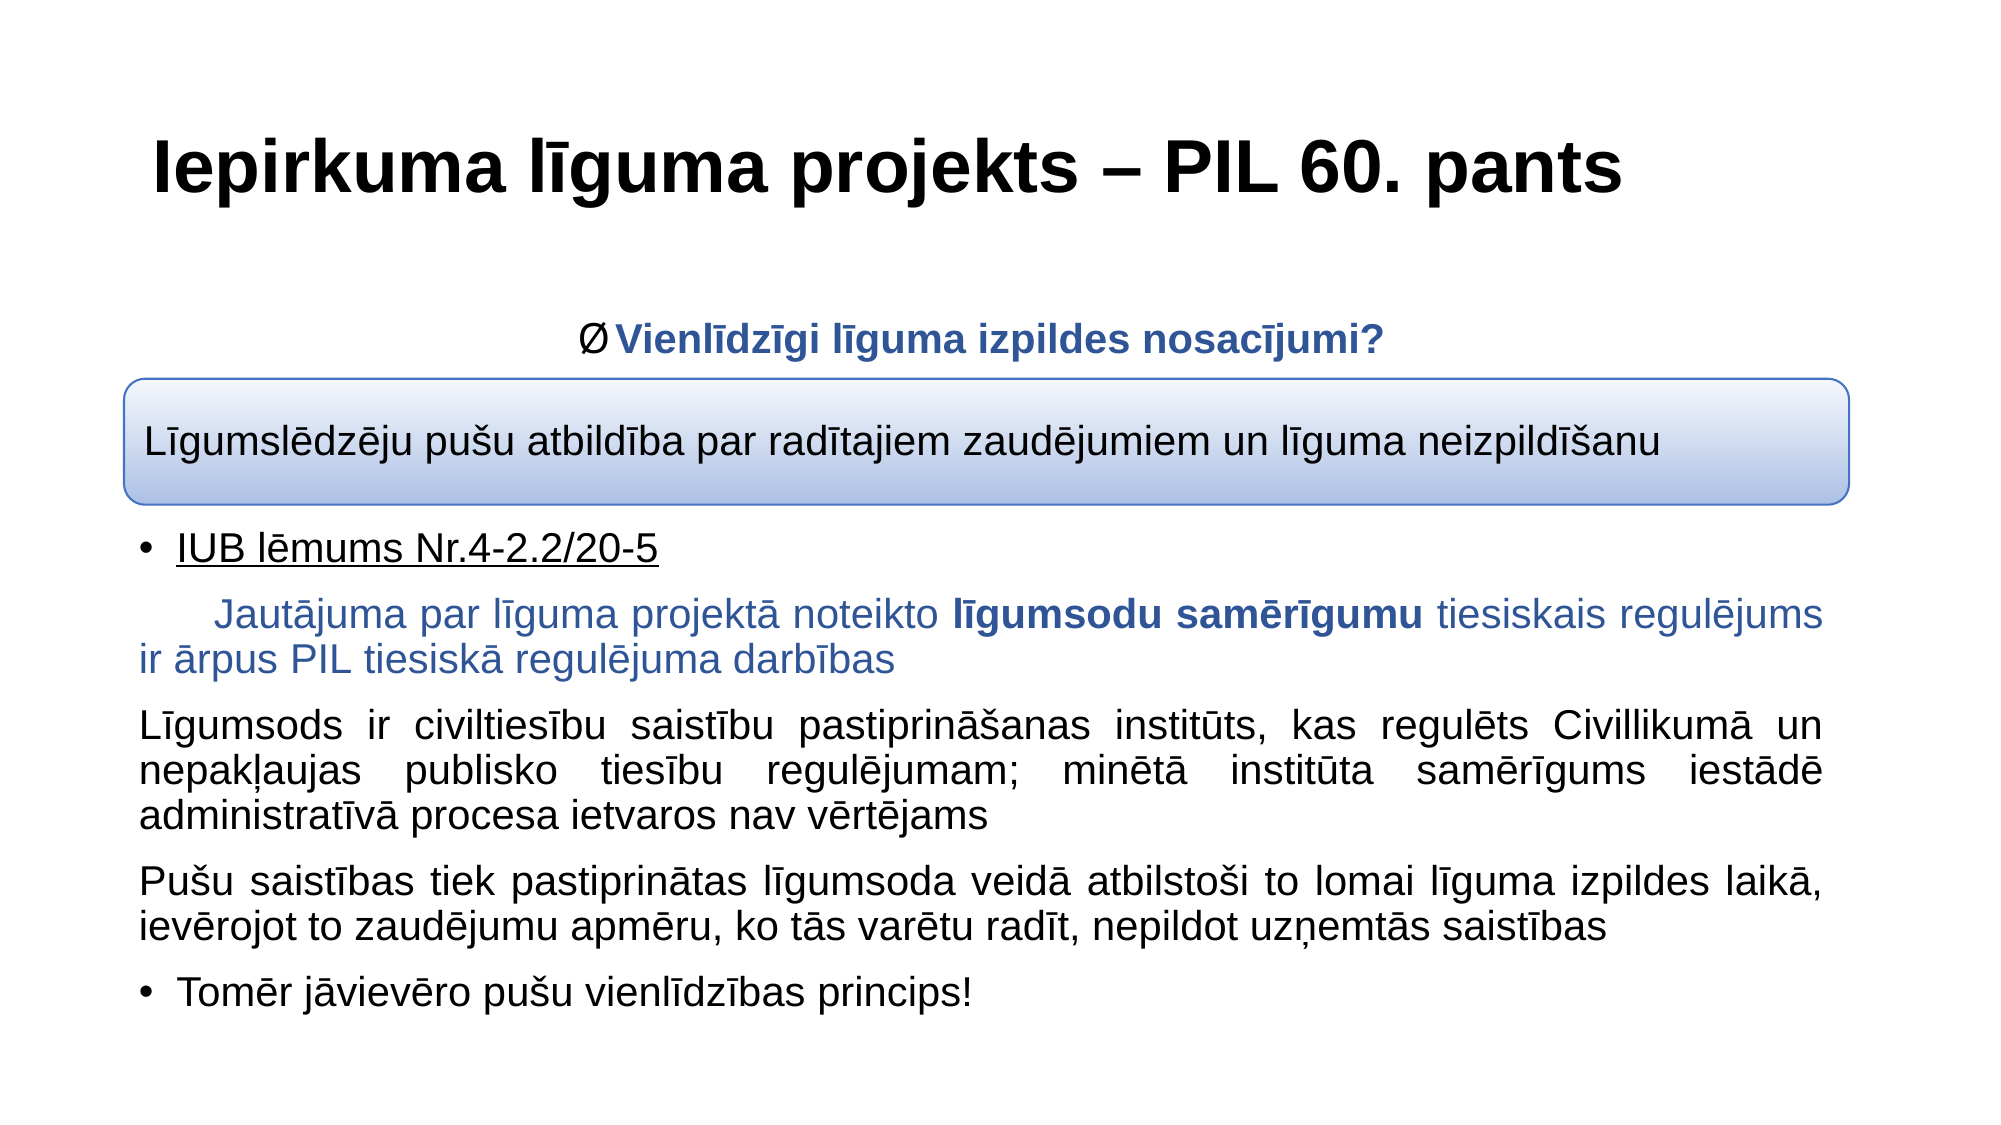

# Iepirkuma līguma projekts – PIL 60. pants
Vienlīdzīgi līguma izpildes nosacījumi?
IUB lēmums Nr.4-2.2/20-5
	Jautājuma par līguma projektā noteikto līgumsodu samērīgumu tiesiskais regulējums ir ārpus PIL tiesiskā regulējuma darbības
Līgumsods ir civiltiesību saistību pastiprināšanas institūts, kas regulēts Civillikumā un nepakļaujas publisko tiesību regulējumam; minētā institūta samērīgums iestādē administratīvā procesa ietvaros nav vērtējams
Pušu saistības tiek pastiprinātas līgumsoda veidā atbilstoši to lomai līguma izpildes laikā, ievērojot to zaudējumu apmēru, ko tās varētu radīt, nepildot uzņemtās saistības
Tomēr jāvievēro pušu vienlīdzības princips!
Līgumslēdzēju pušu atbildība par radītajiem zaudējumiem un līguma neizpildīšanu